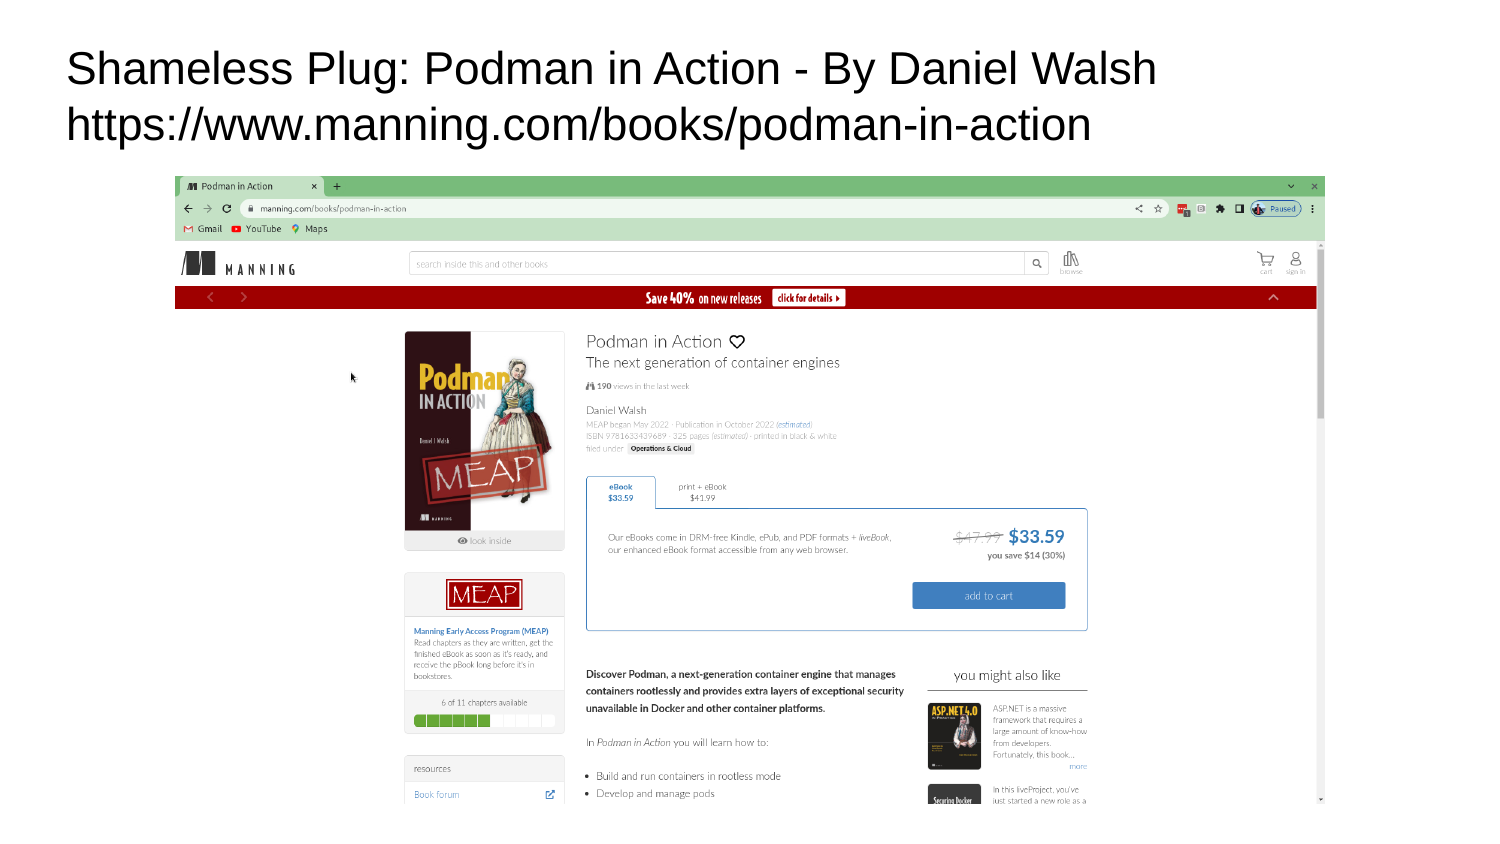

# Shameless Plug: Podman in Action - By Daniel Walsh https://www.manning.com/books/podman-in-action